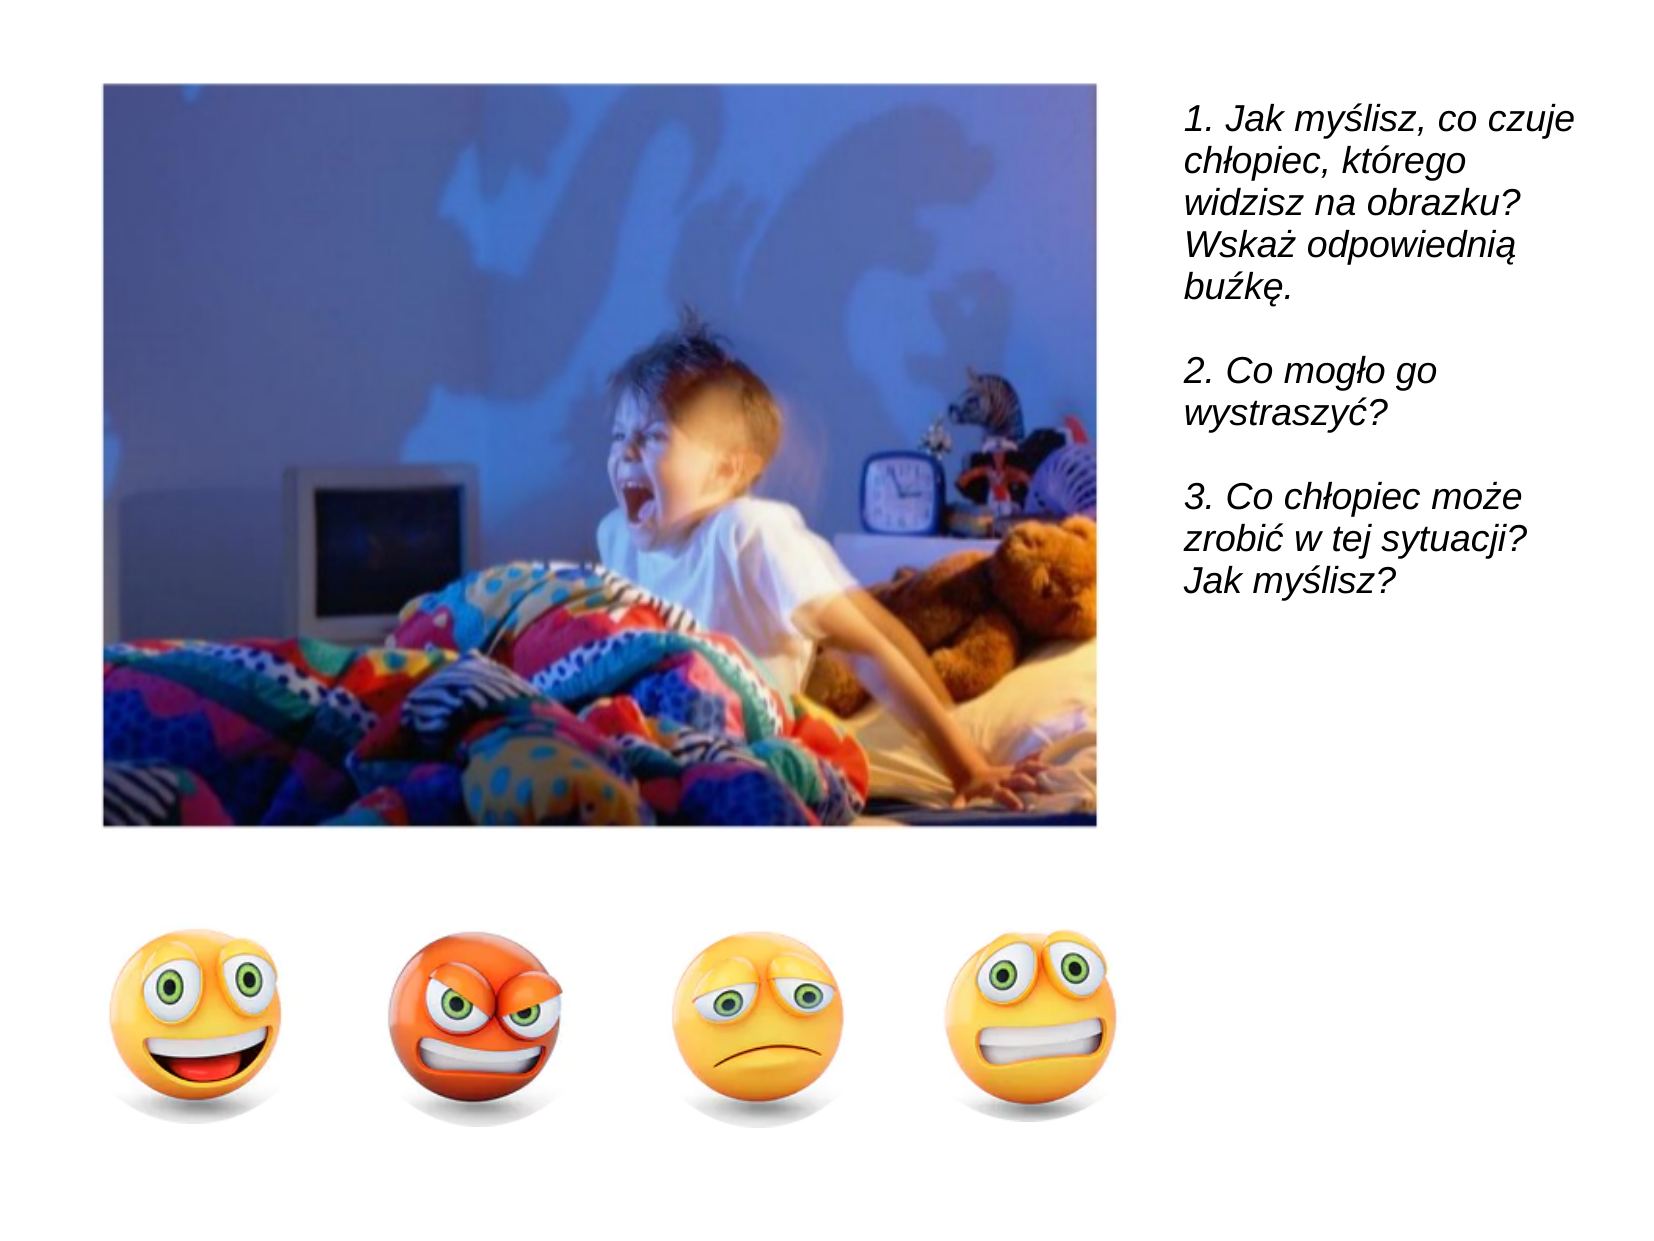

1. Jak myślisz, co czuje chłopiec, którego widzisz na obrazku? Wskaż odpowiednią buźkę.
2. Co mogło go wystraszyć?
3. Co chłopiec może zrobić w tej sytuacji? Jak myślisz?